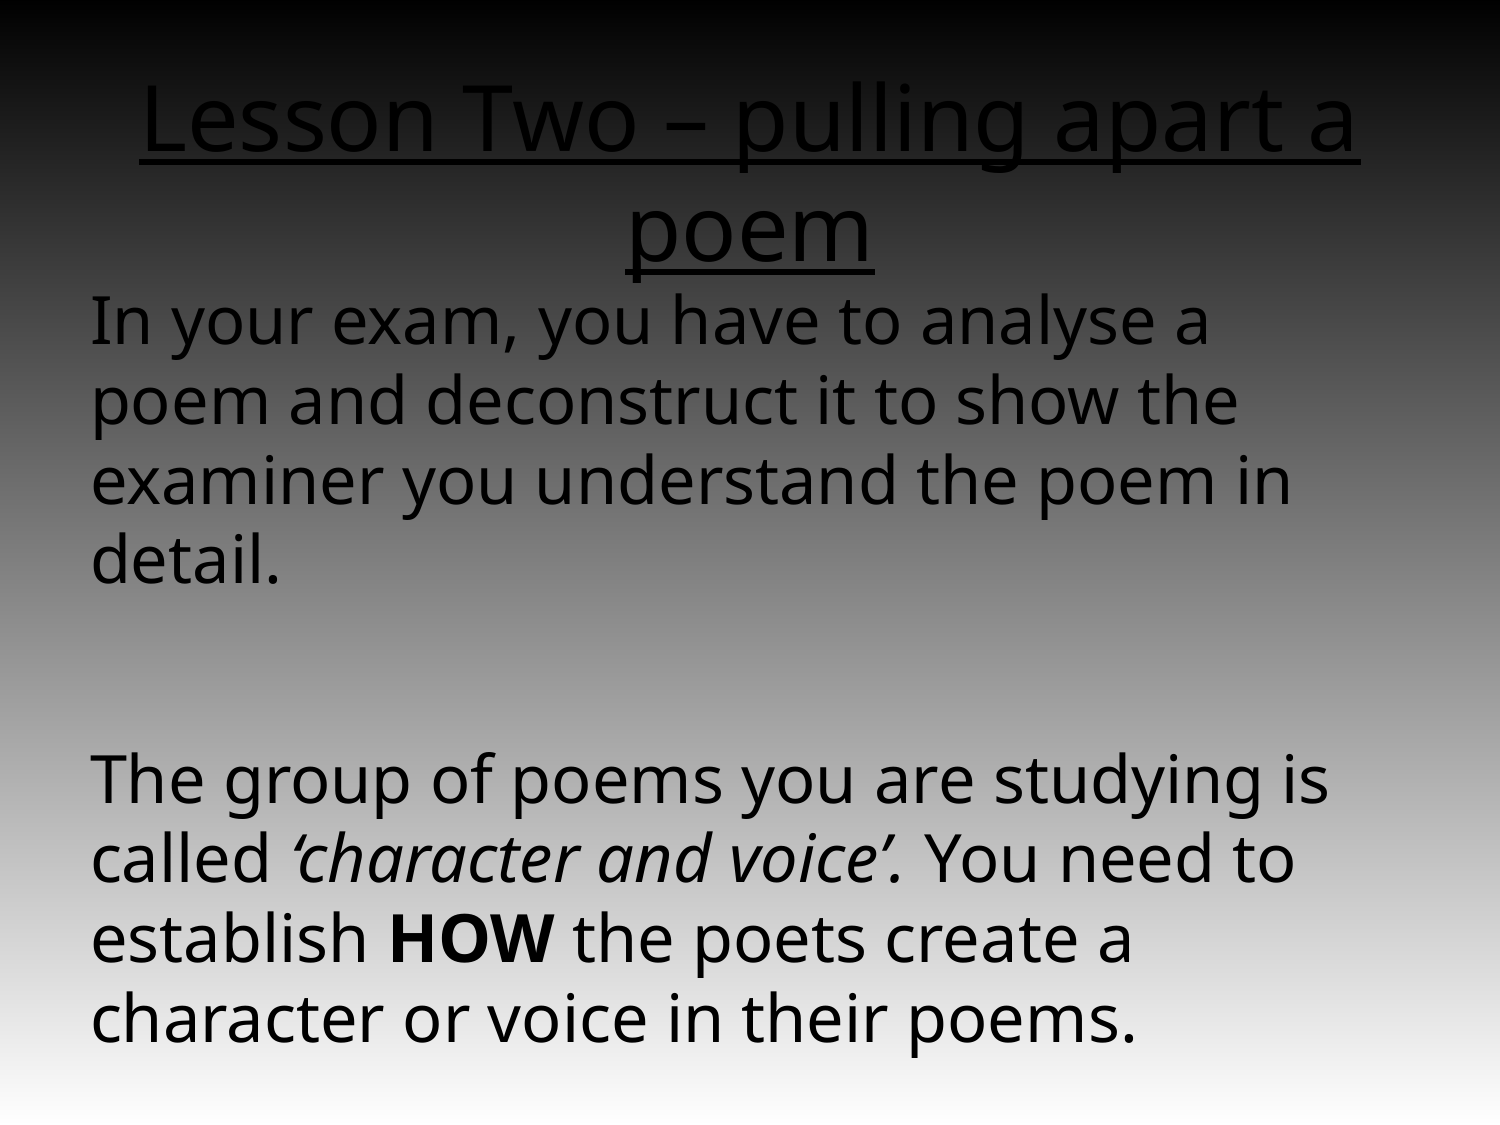

# Lesson Two – pulling apart a poem
In your exam, you have to analyse a poem and deconstruct it to show the examiner you understand the poem in detail.
The group of poems you are studying is called ‘character and voice’. You need to establish HOW the poets create a character or voice in their poems.